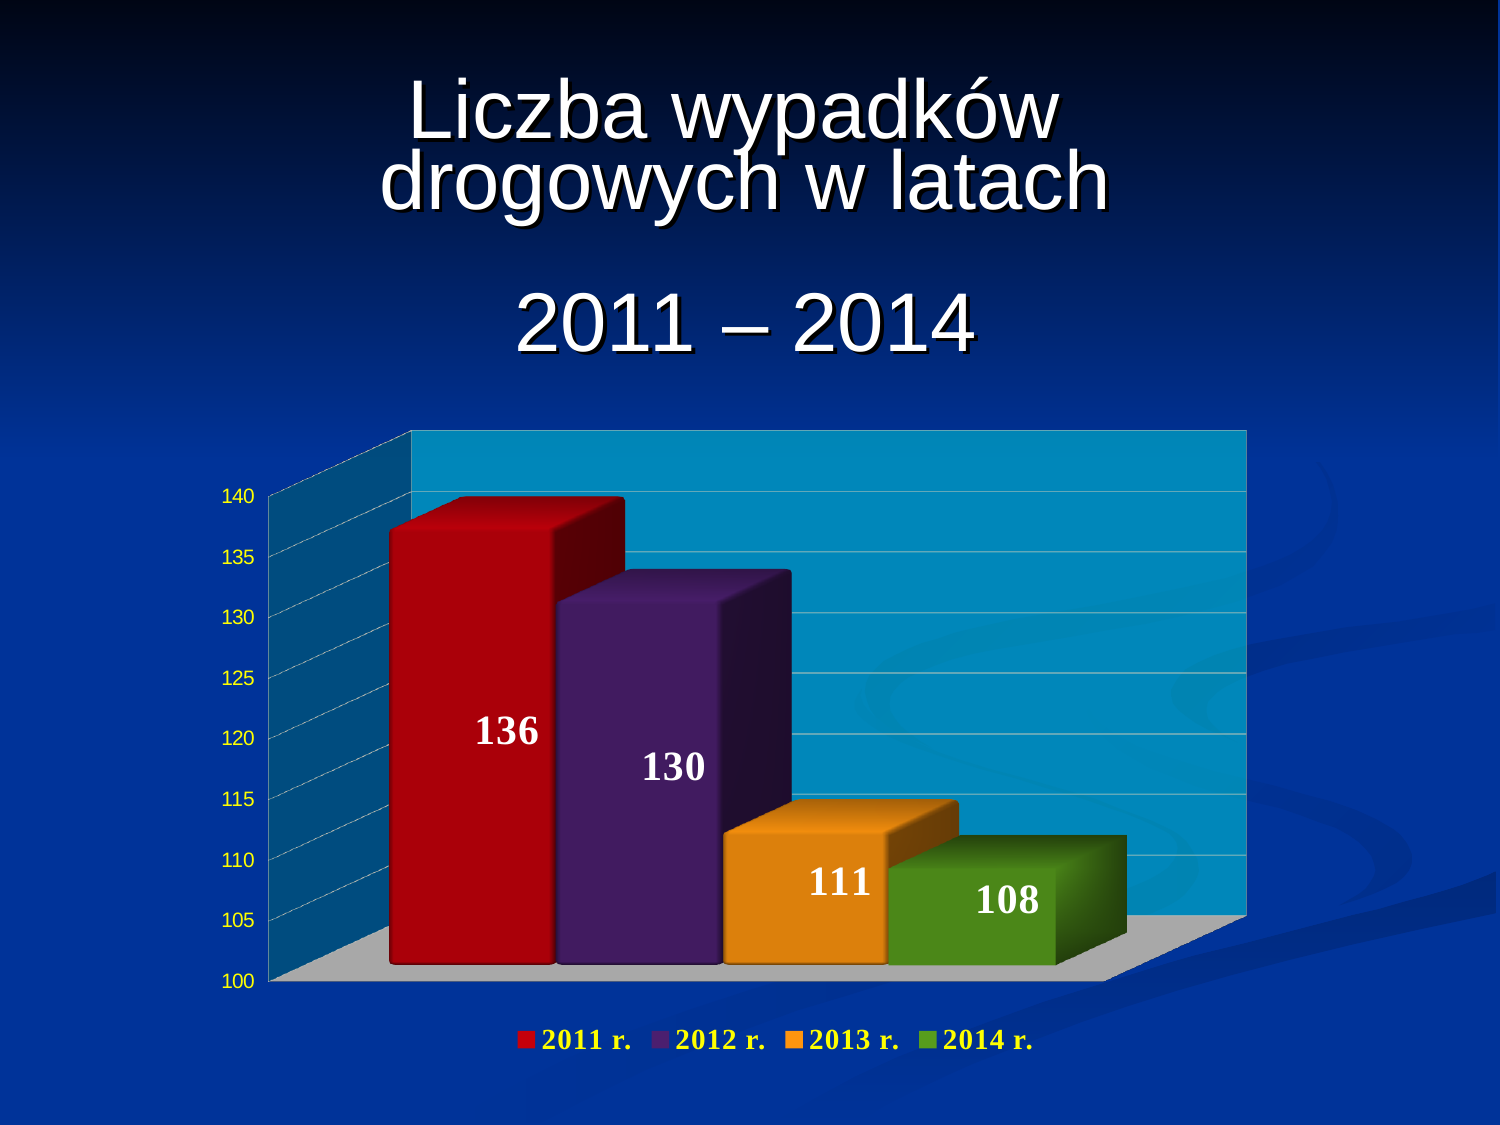

Liczba wypadków
 drogowych w latach
 2011 – 2014
#
[unsupported chart]